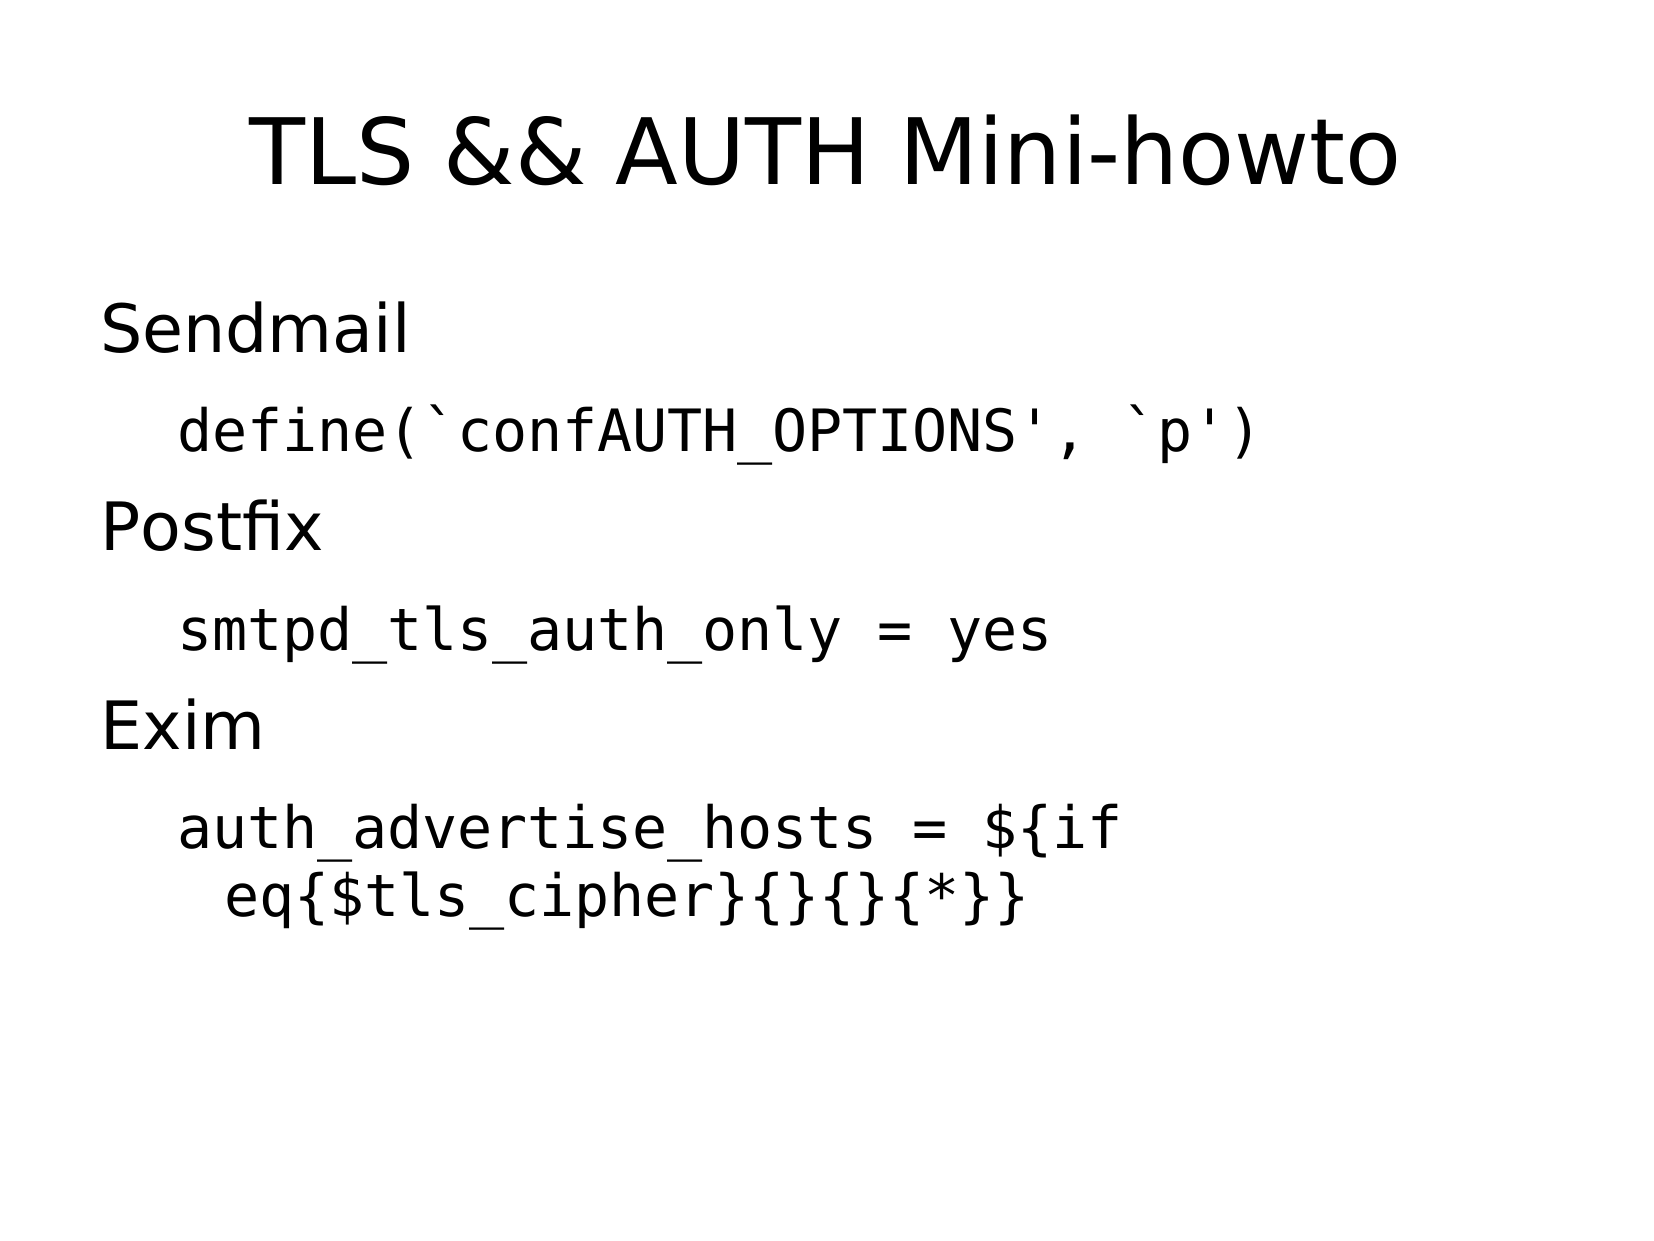

# TLS && AUTH Mini-howto
Sendmail
define(`confAUTH_OPTIONS', `p')
Postfix
smtpd_tls_auth_only = yes
Exim
auth_advertise_hosts = ${if eq{$tls_cipher}{}{}{*}}